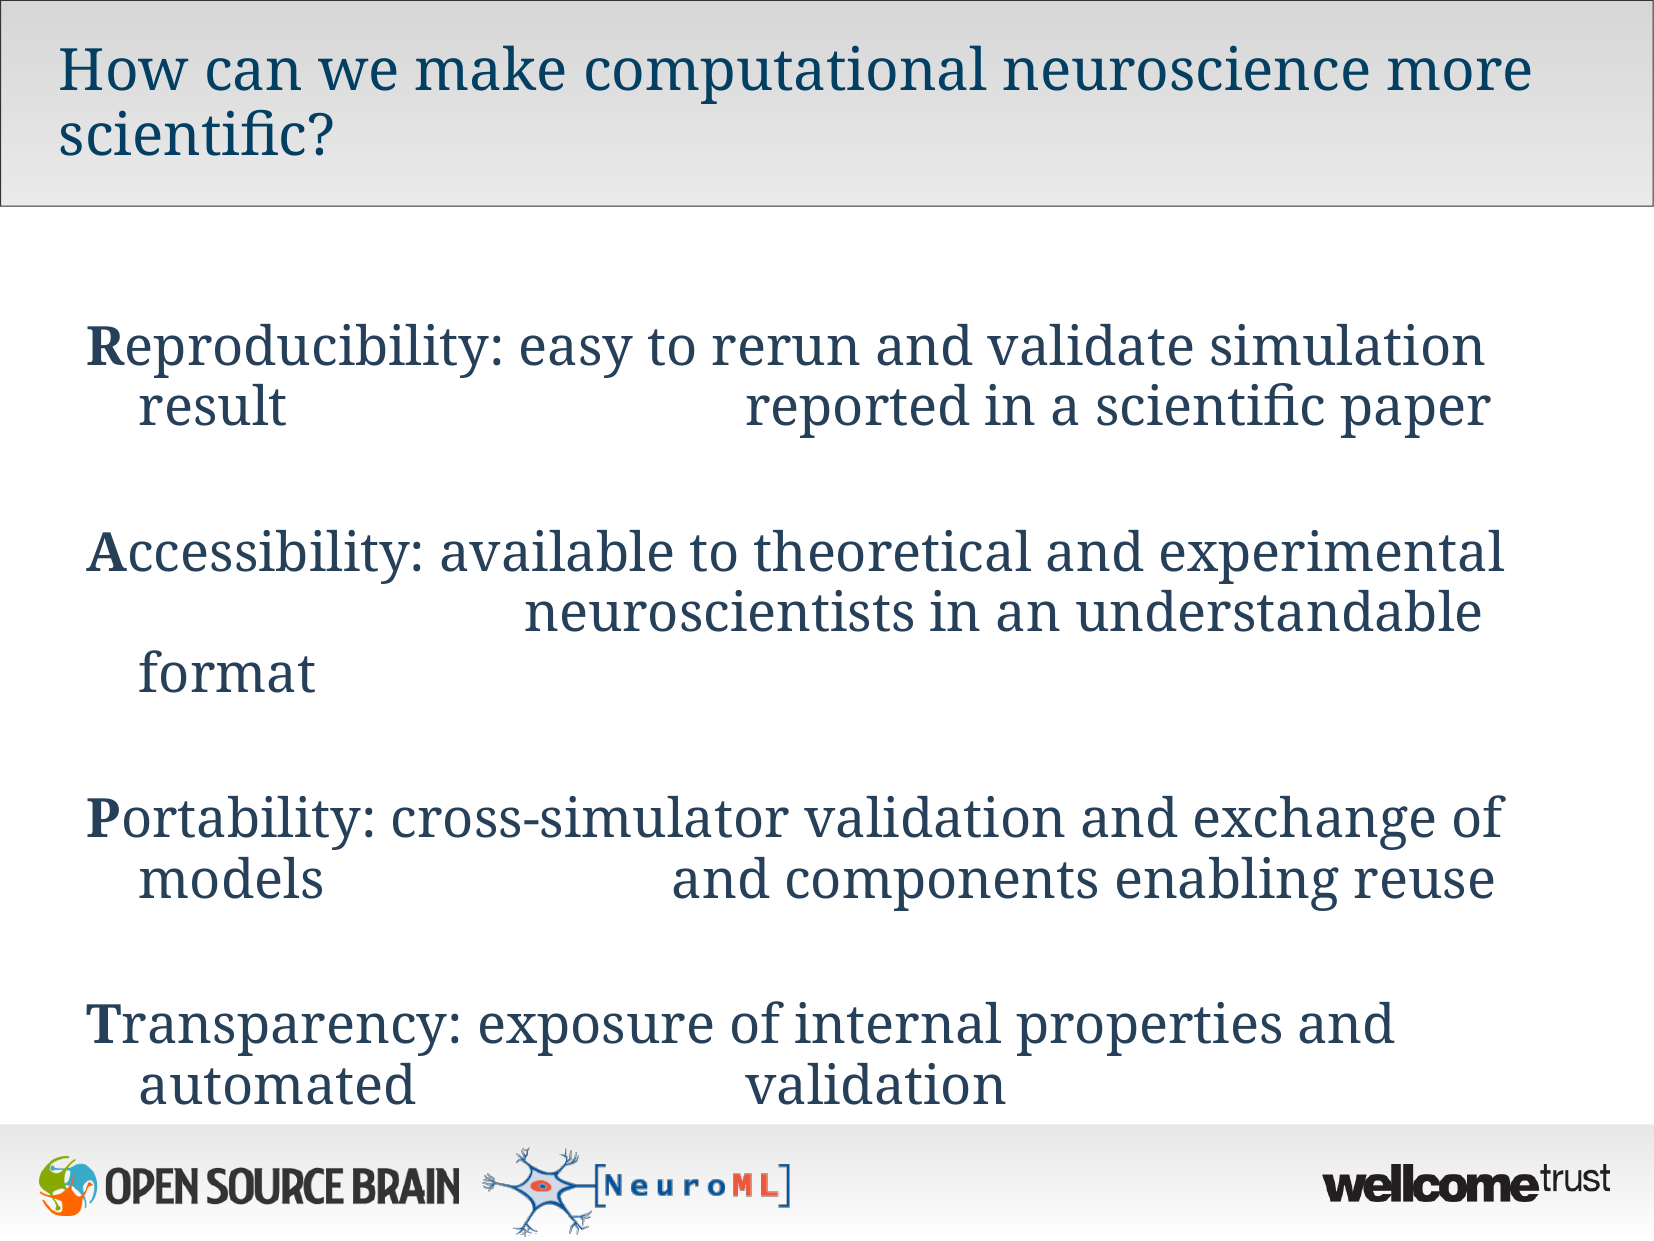

How can we make computational neuroscience more scientific?
Reproducibility: easy to rerun and validate simulation result 							reported in a scientific paper
Accessibility: available to theoretical and experimental 								neuroscientists in an understandable format
Portability: cross-simulator validation and exchange of models 					and components enabling reuse
Transparency: exposure of internal properties and automated 					validation
http://www.opensourcebrain.org